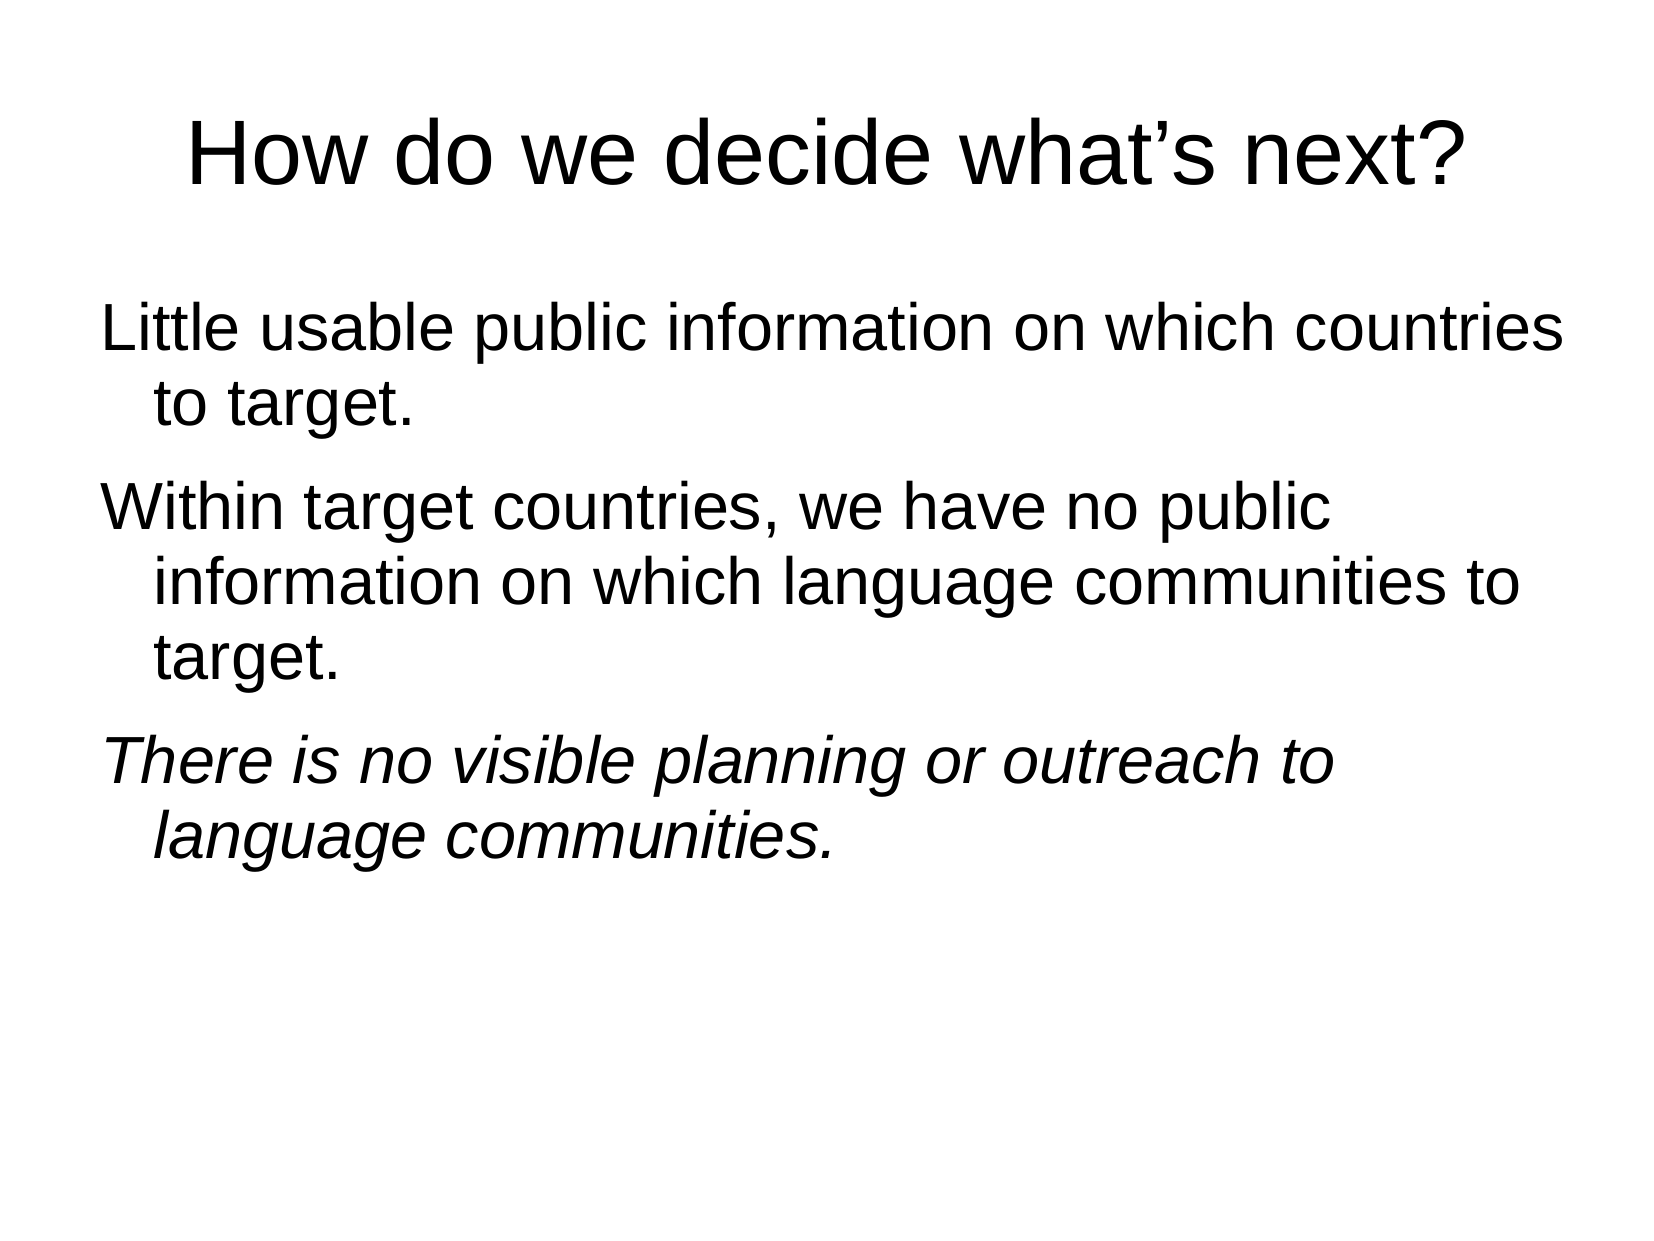

# How do we decide what’s next?
Little usable public information on which countries to target.
Within target countries, we have no public information on which language communities to target.
There is no visible planning or outreach to language communities.